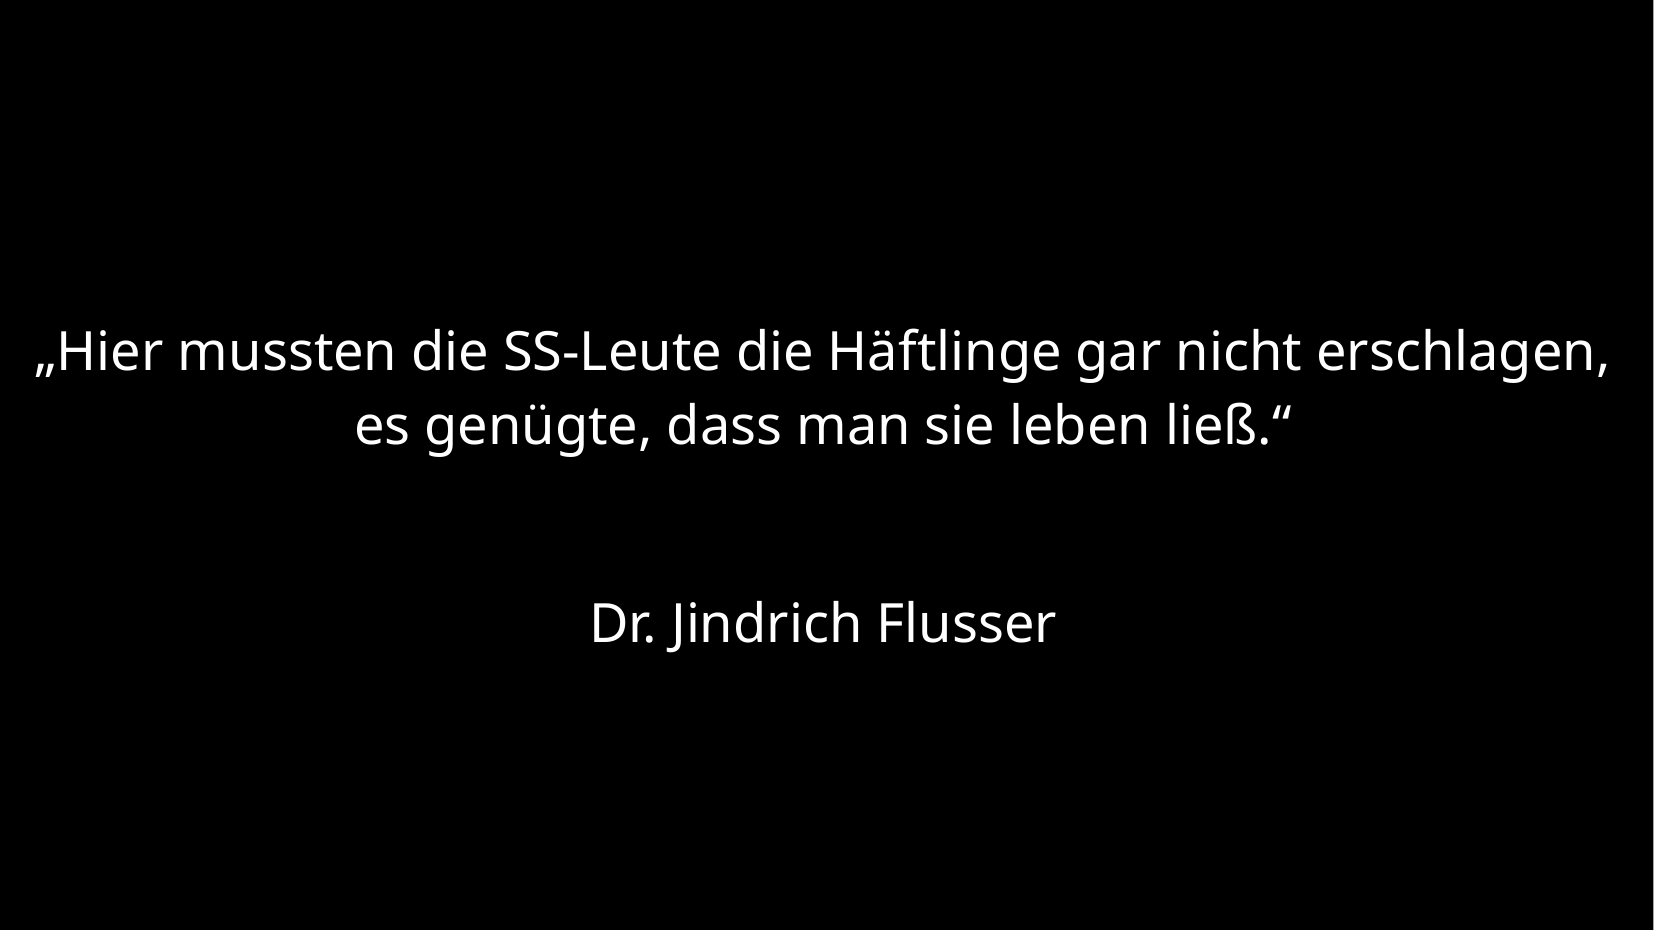

„Hier mussten die SS-Leute die Häftlinge gar nicht erschlagen, es genügte, dass man sie leben ließ.“
Dr. Jindrich Flusser